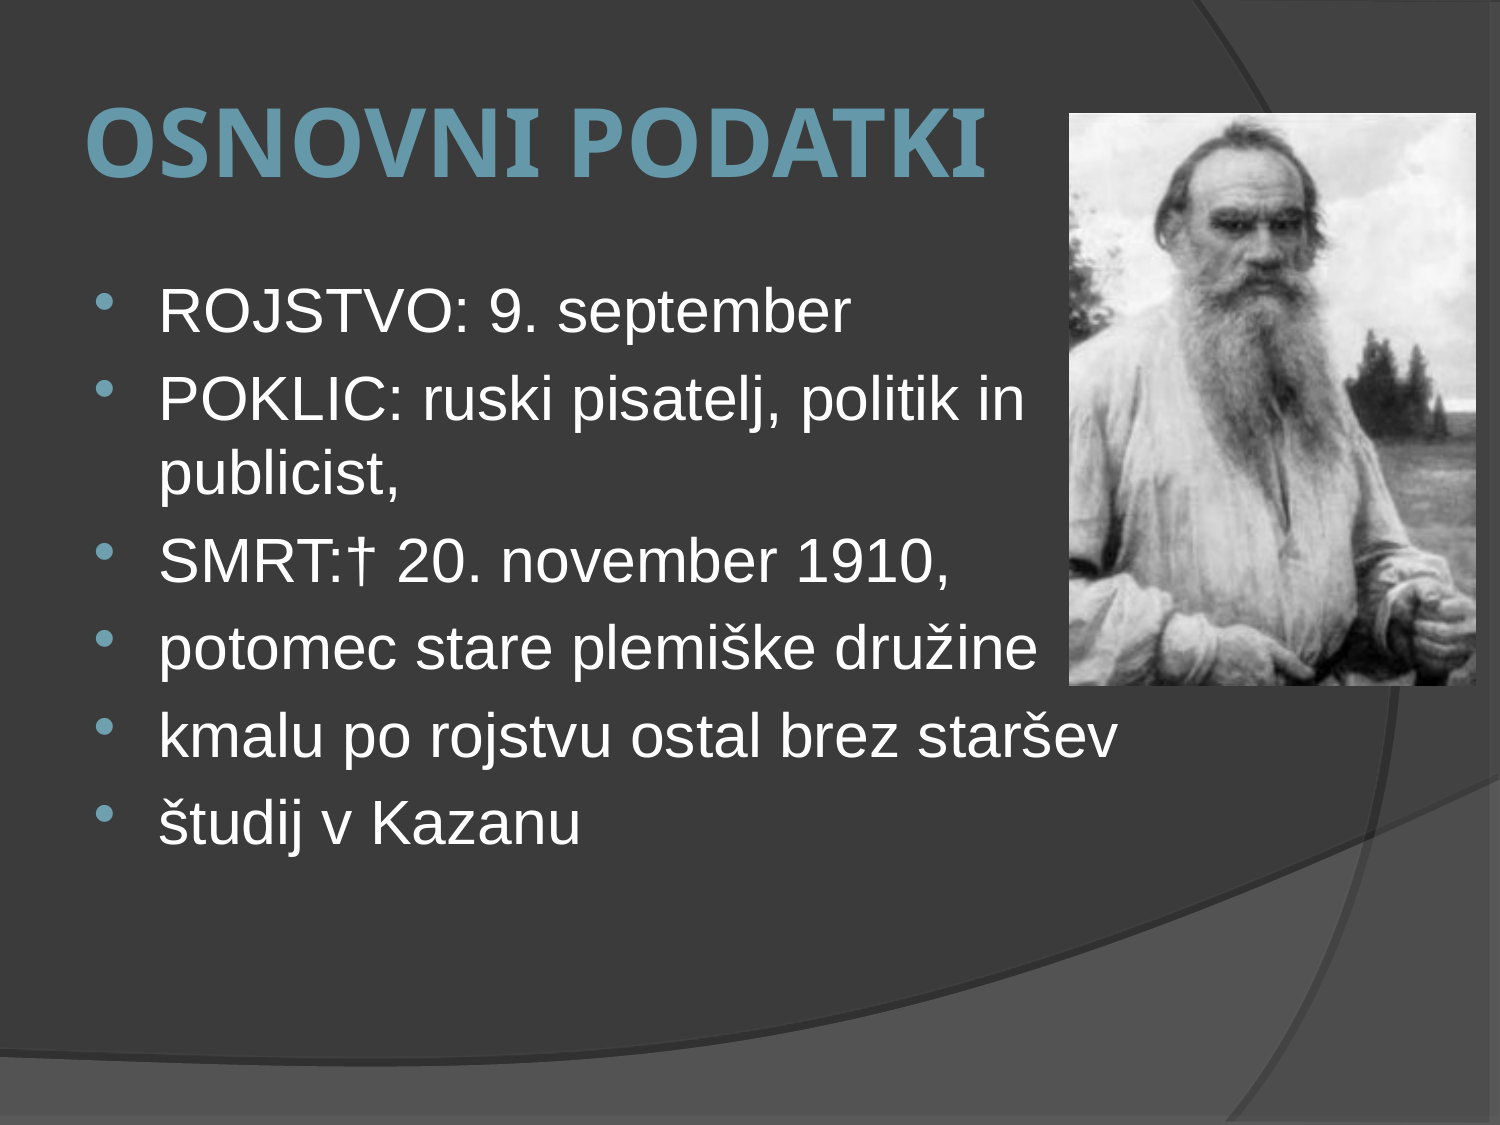

# OSNOVNI PODATKI
ROJSTVO: 9. september
POKLIC: ruski pisatelj, politik in publicist,
SMRT:† 20. november 1910,
potomec stare plemiške družine
kmalu po rojstvu ostal brez staršev
študij v Kazanu